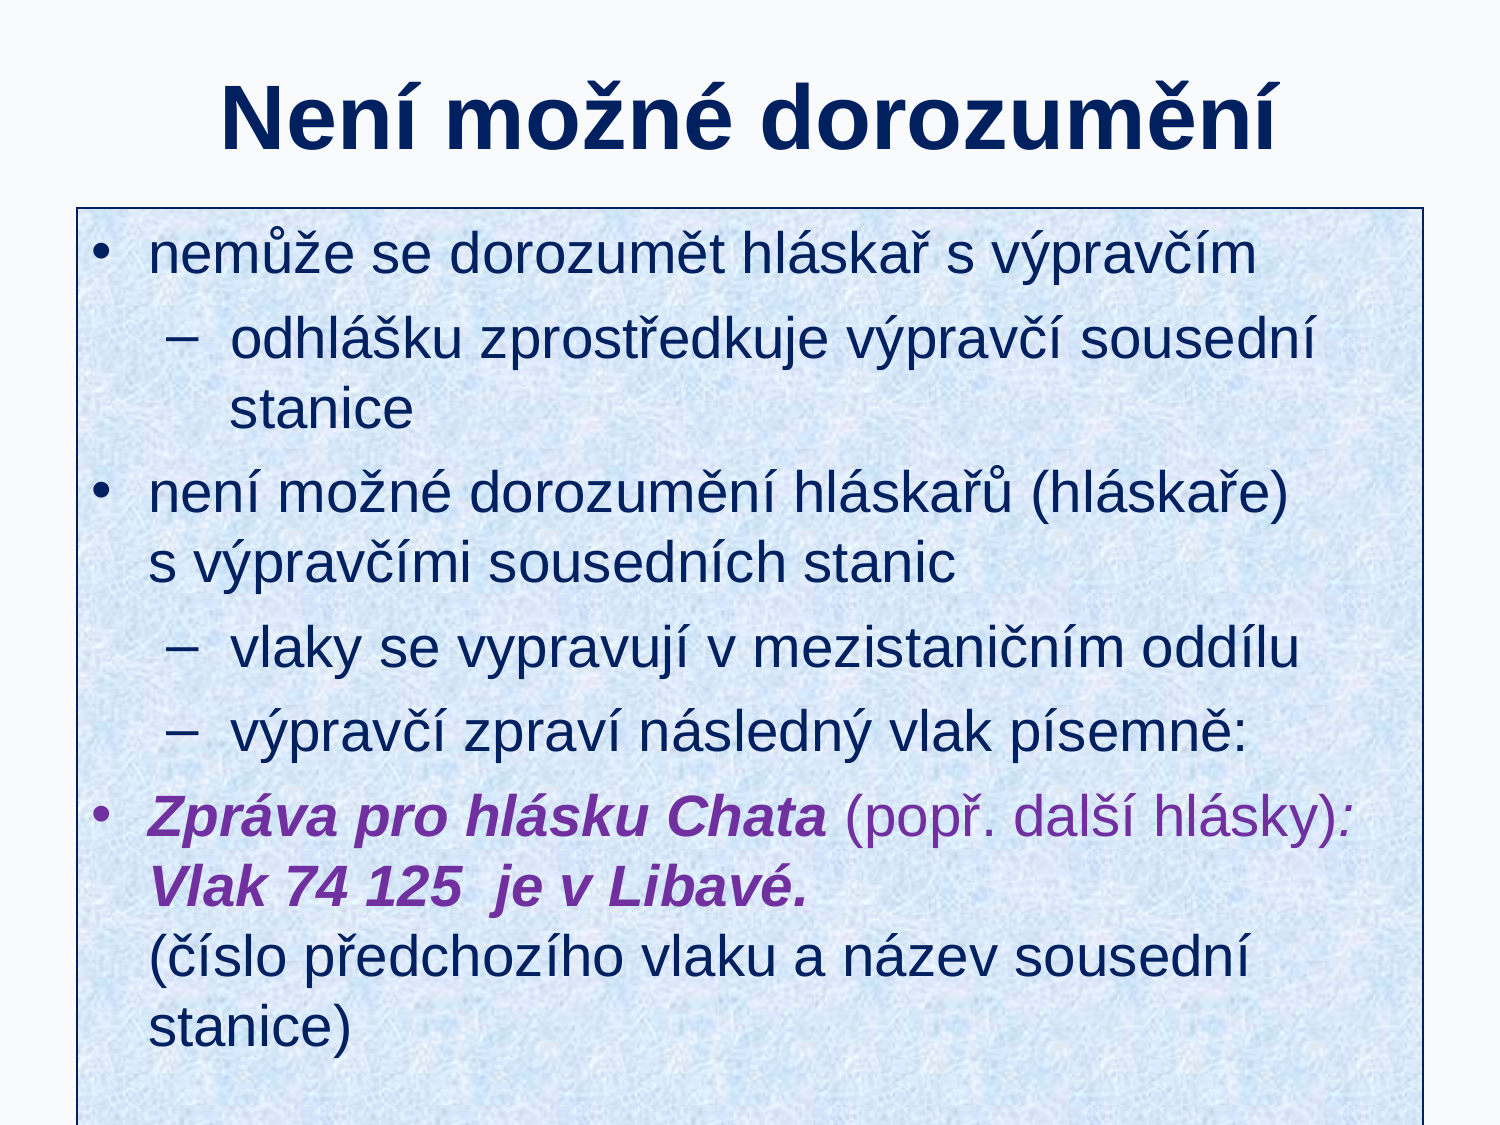

# Není možné dorozumění
nemůže se dorozumět hláskař s výpravčím
 odhlášku zprostředkuje výpravčí sousední
 stanice
není možné dorozumění hláskařů (hláskaře)
s výpravčími sousedních stanic
 vlaky se vypravují v mezistaničním oddílu
 výpravčí zpraví následný vlak písemně:
Zpráva pro hlásku Chata (popř. další hlásky): Vlak 74 125 je v Libavé.
(číslo předchozího vlaku a název sousední stanice)